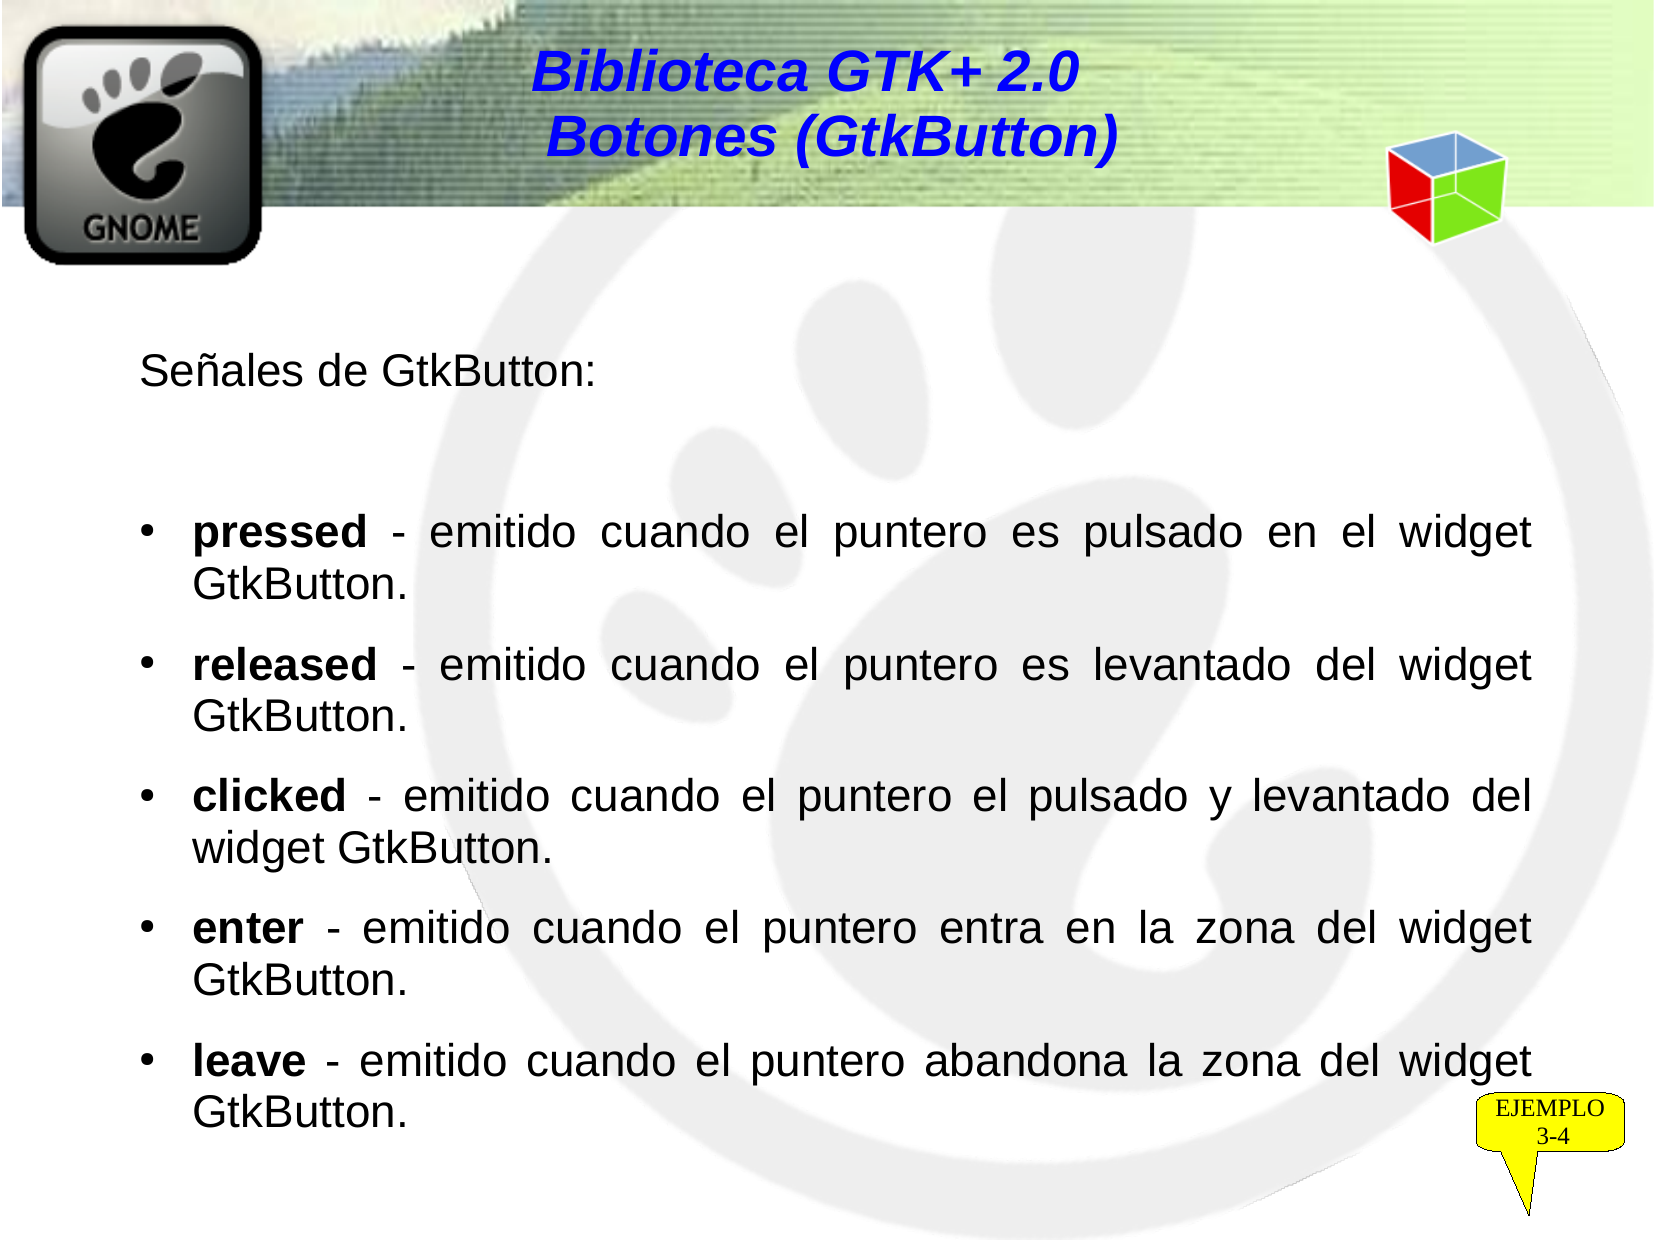

# Biblioteca GTK+ 2.0 Botones (GtkButton)
Señales de GtkButton:
pressed - emitido cuando el puntero es pulsado en el widget GtkButton.
released - emitido cuando el puntero es levantado del widget GtkButton.
clicked - emitido cuando el puntero el pulsado y levantado del widget GtkButton.
enter - emitido cuando el puntero entra en la zona del widget GtkButton.
leave - emitido cuando el puntero abandona la zona del widget GtkButton.
EJEMPLO
 3-4